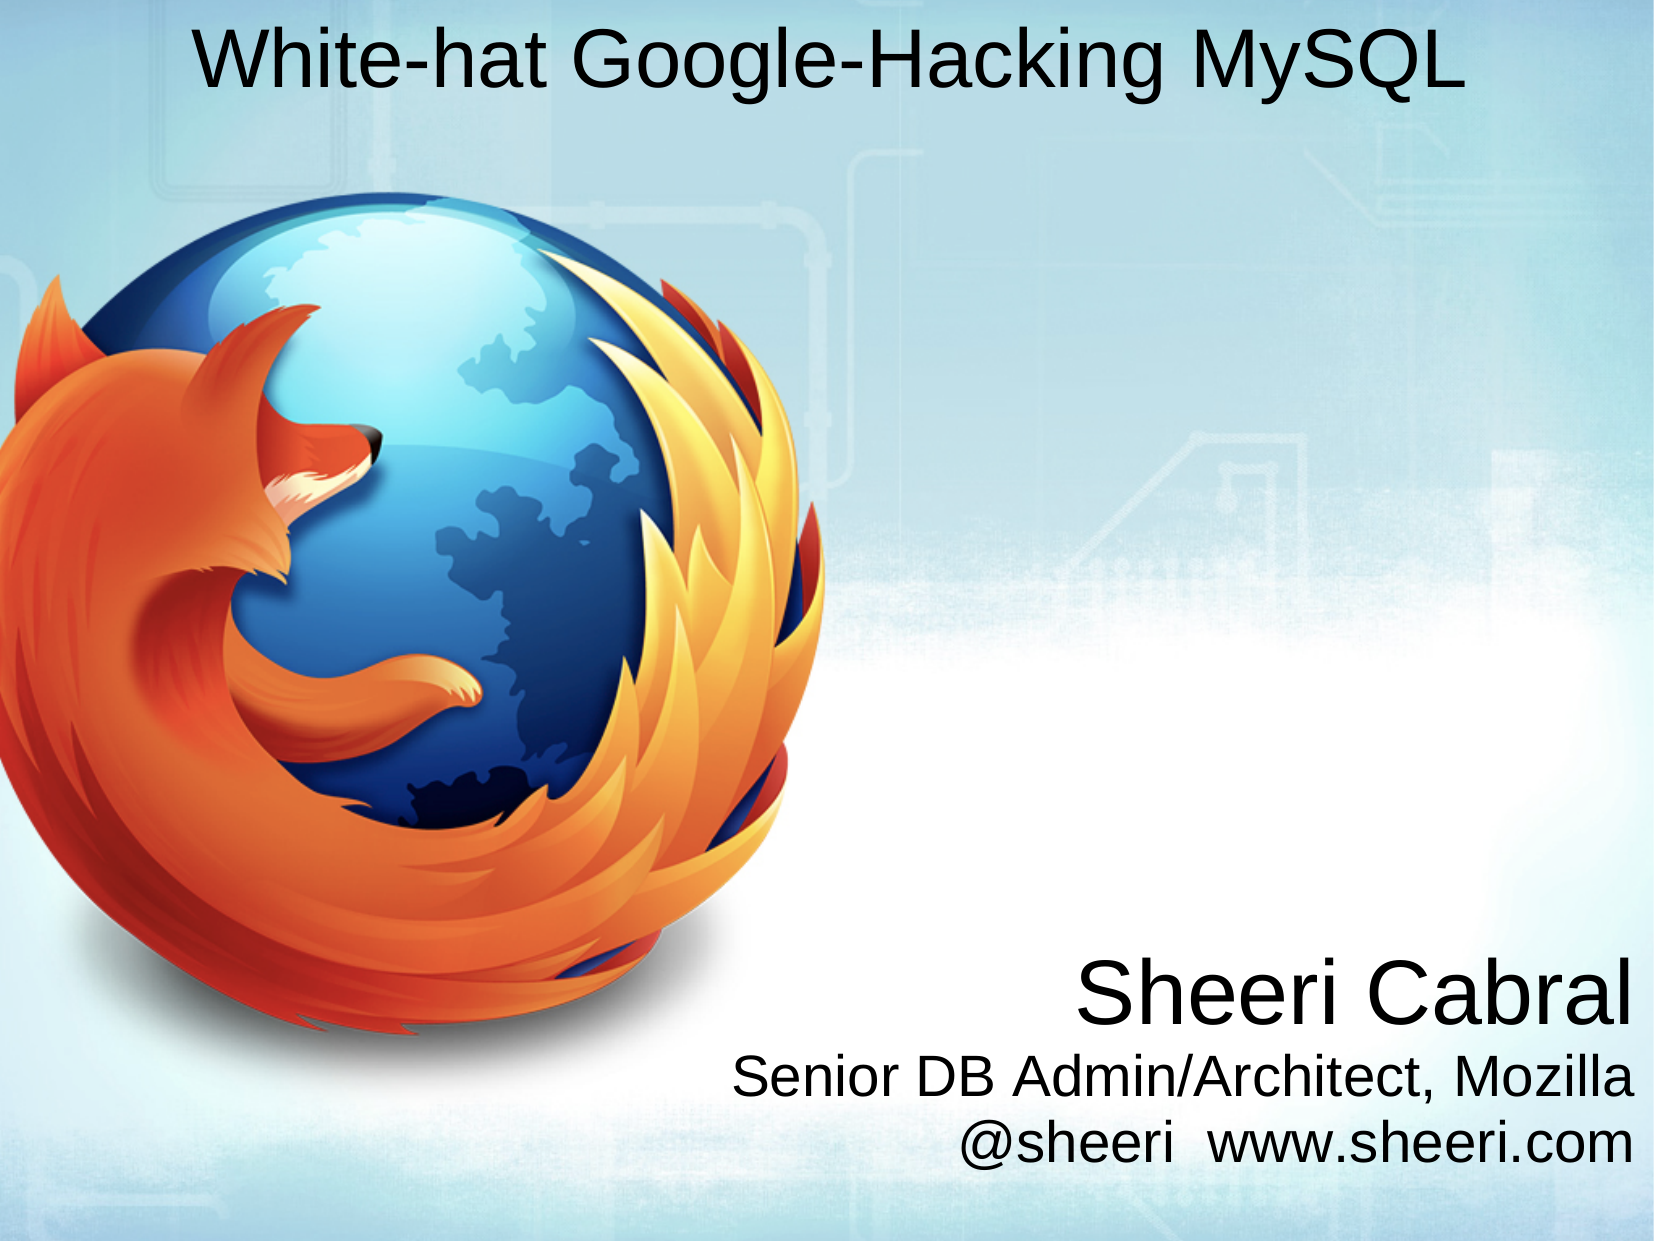

White-hat Google-Hacking MySQL
Sheeri Cabral
Senior DB Admin/Architect, Mozilla
@sheeri www.sheeri.com